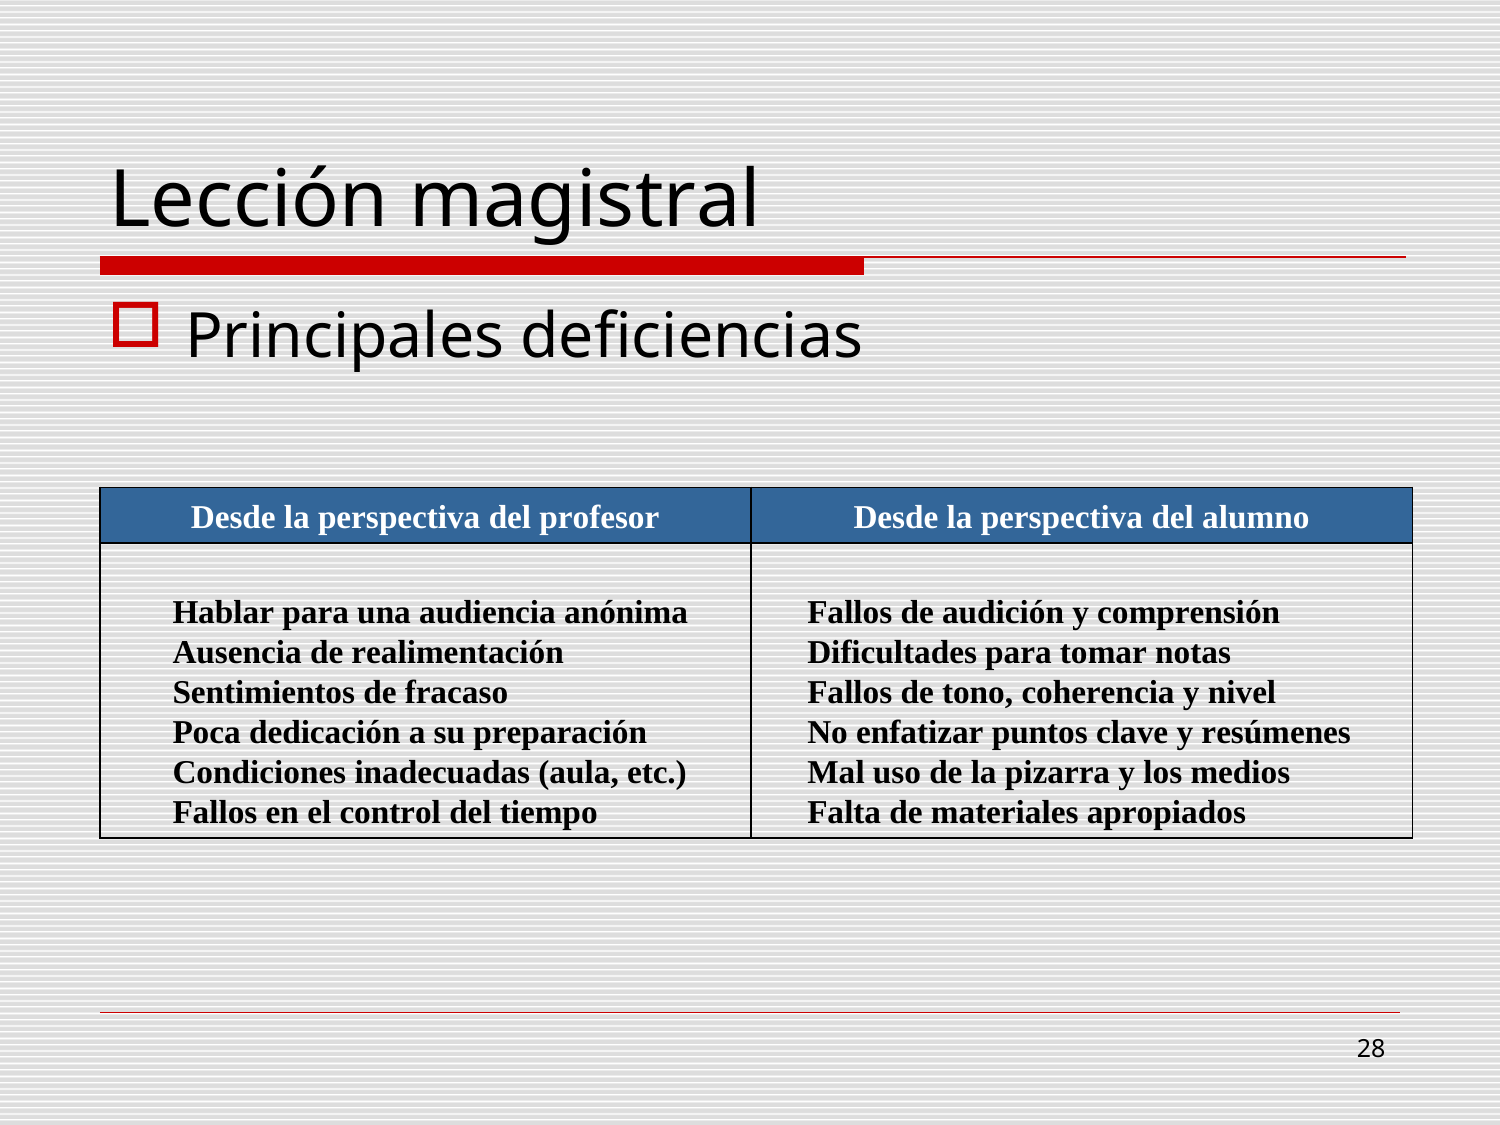

# Lección magistral
Principales deficiencias
| Desde la perspectiva del profesor | Desde la perspectiva del alumno |
| --- | --- |
| Hablar para una audiencia anónima Ausencia de realimentación Sentimientos de fracaso Poca dedicación a su preparación Condiciones inadecuadas (aula, etc.) Fallos en el control del tiempo | Fallos de audición y comprensión Dificultades para tomar notas Fallos de tono, coherencia y nivel No enfatizar puntos clave y resúmenes Mal uso de la pizarra y los medios Falta de materiales apropiados |